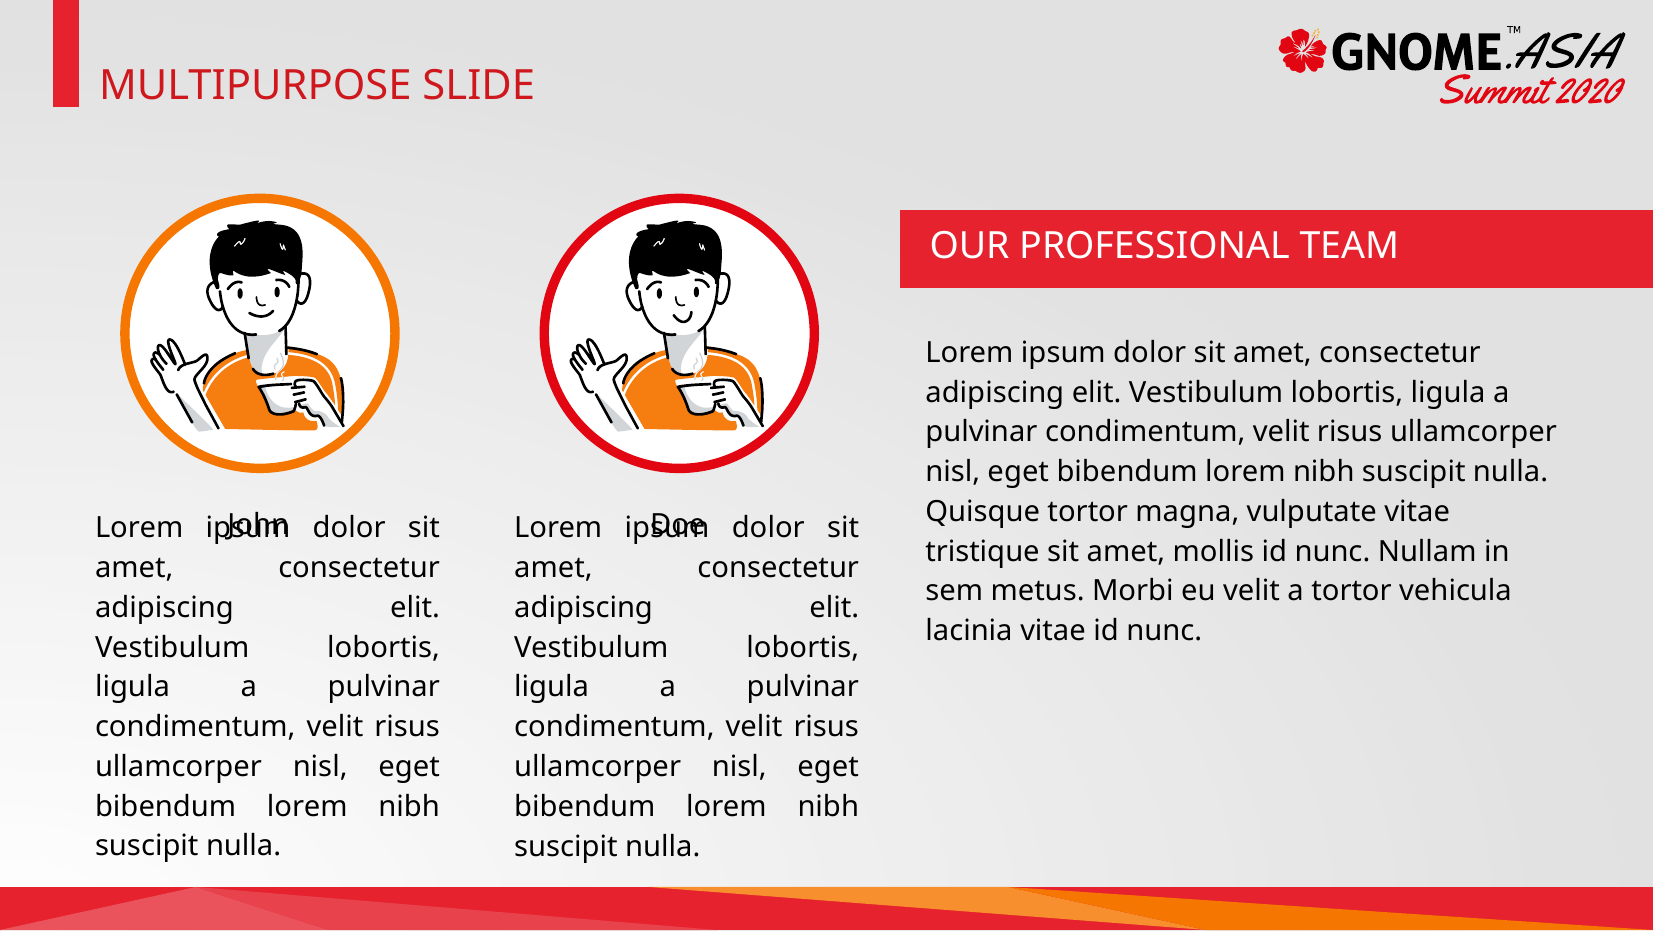

MULTIPURPOSE SLIDE
OUR PROFESSIONAL TEAM
# Lorem ipsum dolor sit amet, consectetur adipiscing elit. Vestibulum lobortis, ligula a pulvinar condimentum, velit risus ullamcorper nisl, eget bibendum lorem nibh suscipit nulla. Quisque tortor magna, vulputate vitae tristique sit amet, mollis id nunc. Nullam in sem metus. Morbi eu velit a tortor vehicula lacinia vitae id nunc.
John
Doe
Lorem ipsum dolor sit amet, consectetur adipiscing elit. Vestibulum lobortis, ligula a pulvinar condimentum, velit risus ullamcorper nisl, eget bibendum lorem nibh suscipit nulla.
Lorem ipsum dolor sit amet, consectetur adipiscing elit. Vestibulum lobortis, ligula a pulvinar condimentum, velit risus ullamcorper nisl, eget bibendum lorem nibh suscipit nulla.